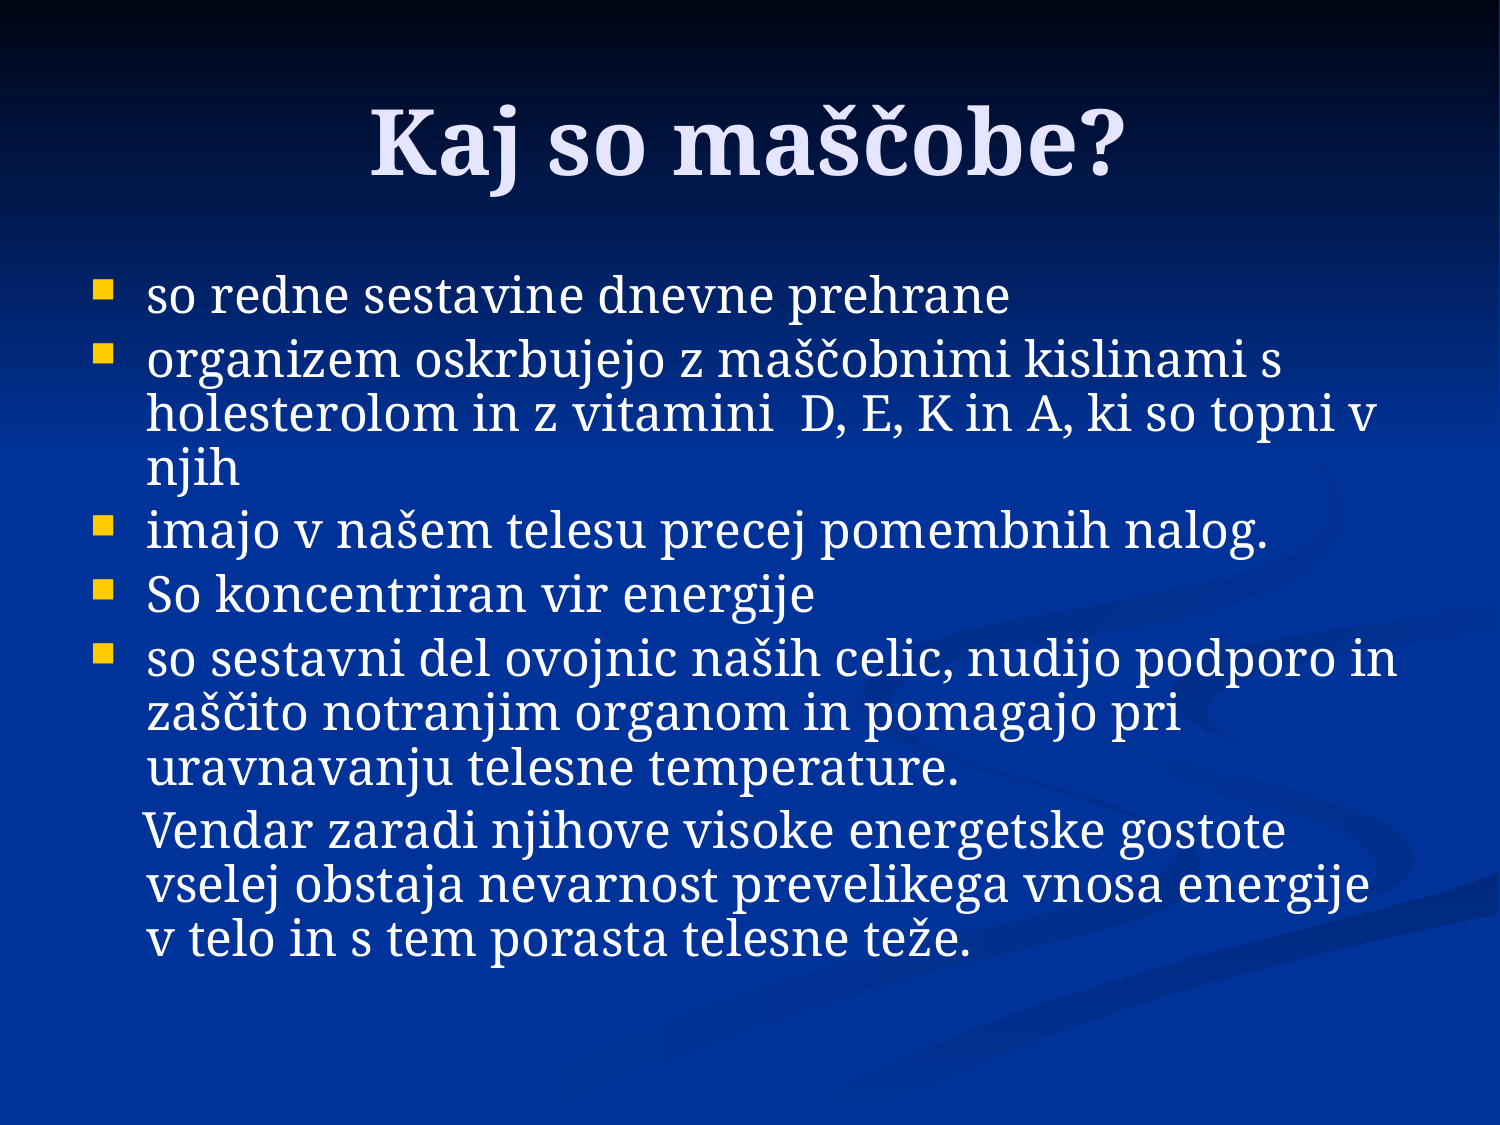

# Kaj so maščobe?
so redne sestavine dnevne prehrane
organizem oskrbujejo z maščobnimi kislinami s holesterolom in z vitamini D, E, K in A, ki so topni v njih
imajo v našem telesu precej pomembnih nalog.
So koncentriran vir energije
so sestavni del ovojnic naših celic, nudijo podporo in zaščito notranjim organom in pomagajo pri uravnavanju telesne temperature.
 Vendar zaradi njihove visoke energetske gostote vselej obstaja nevarnost prevelikega vnosa energije v telo in s tem porasta telesne teže.